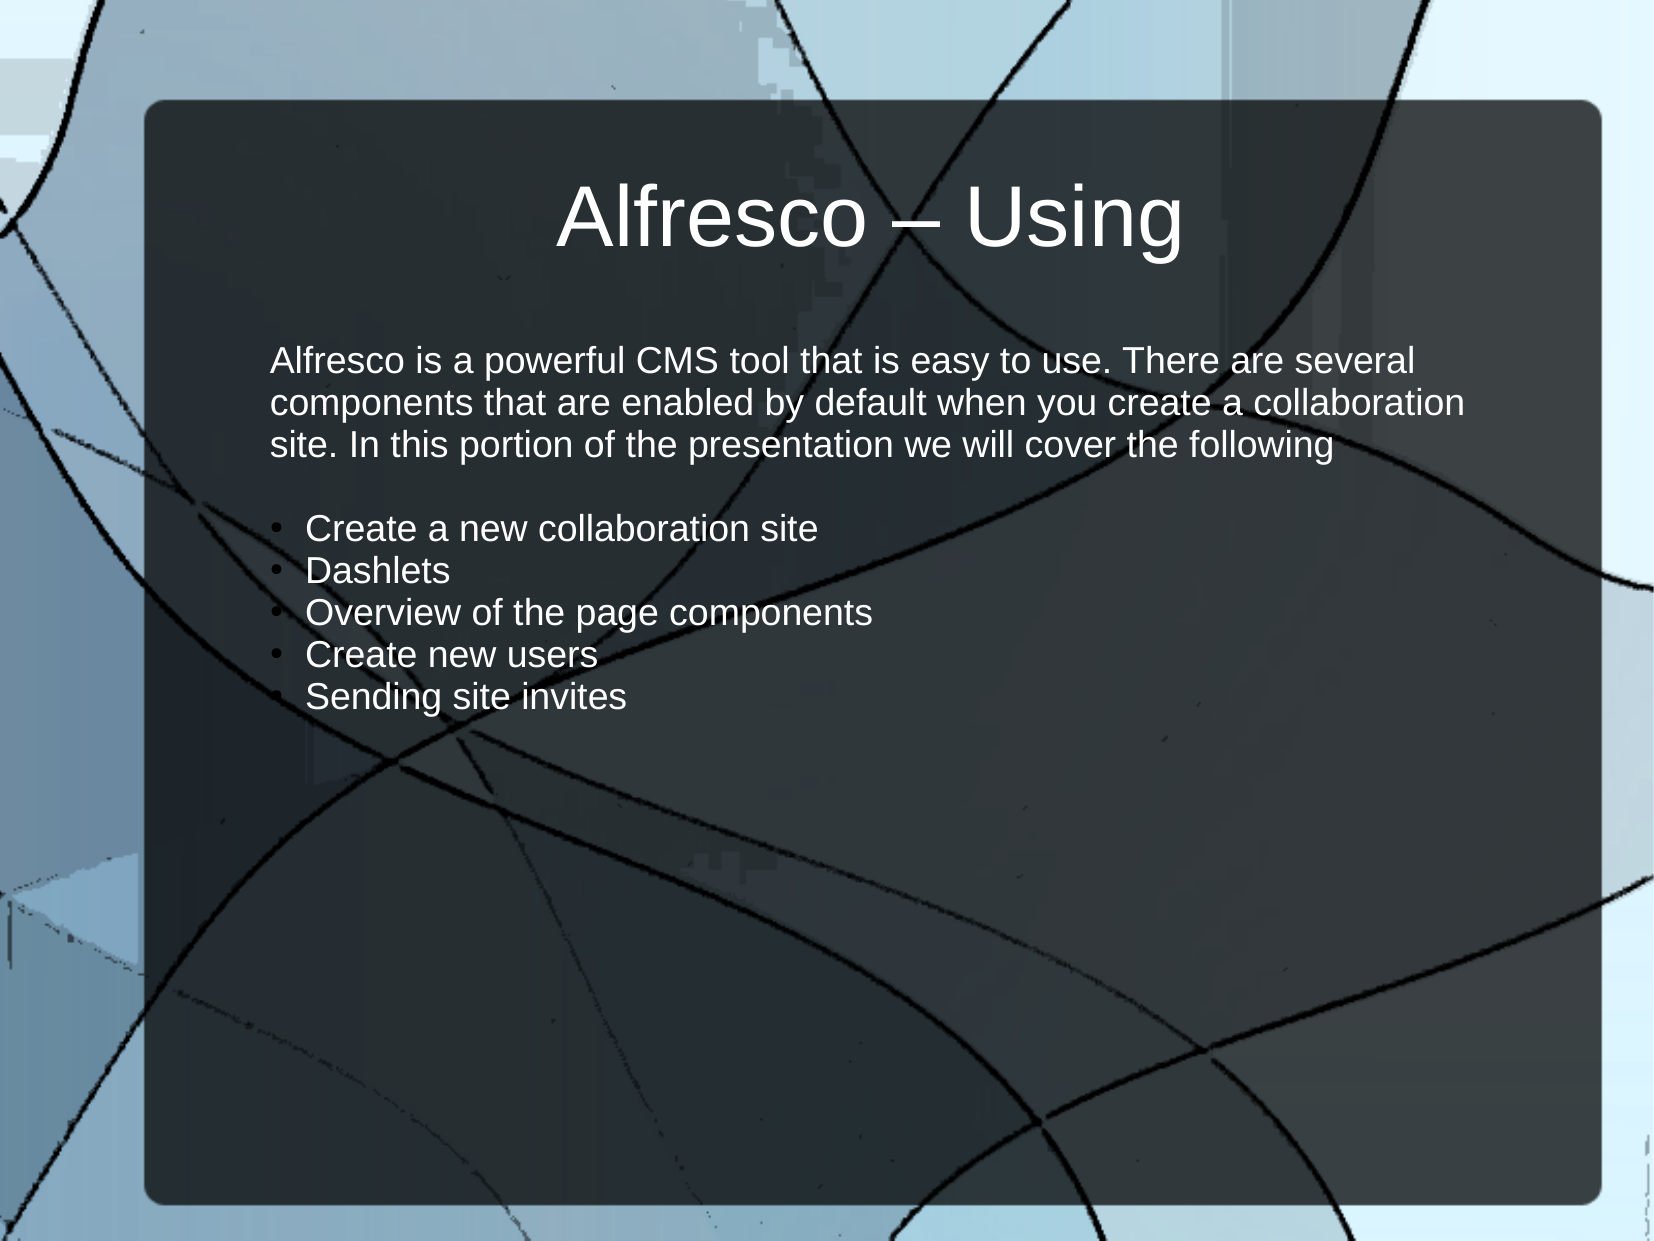

# Alfresco – Using
Alfresco is a powerful CMS tool that is easy to use. There are several components that are enabled by default when you create a collaboration site. In this portion of the presentation we will cover the following
Create a new collaboration site
Dashlets
Overview of the page components
Create new users
Sending site invites